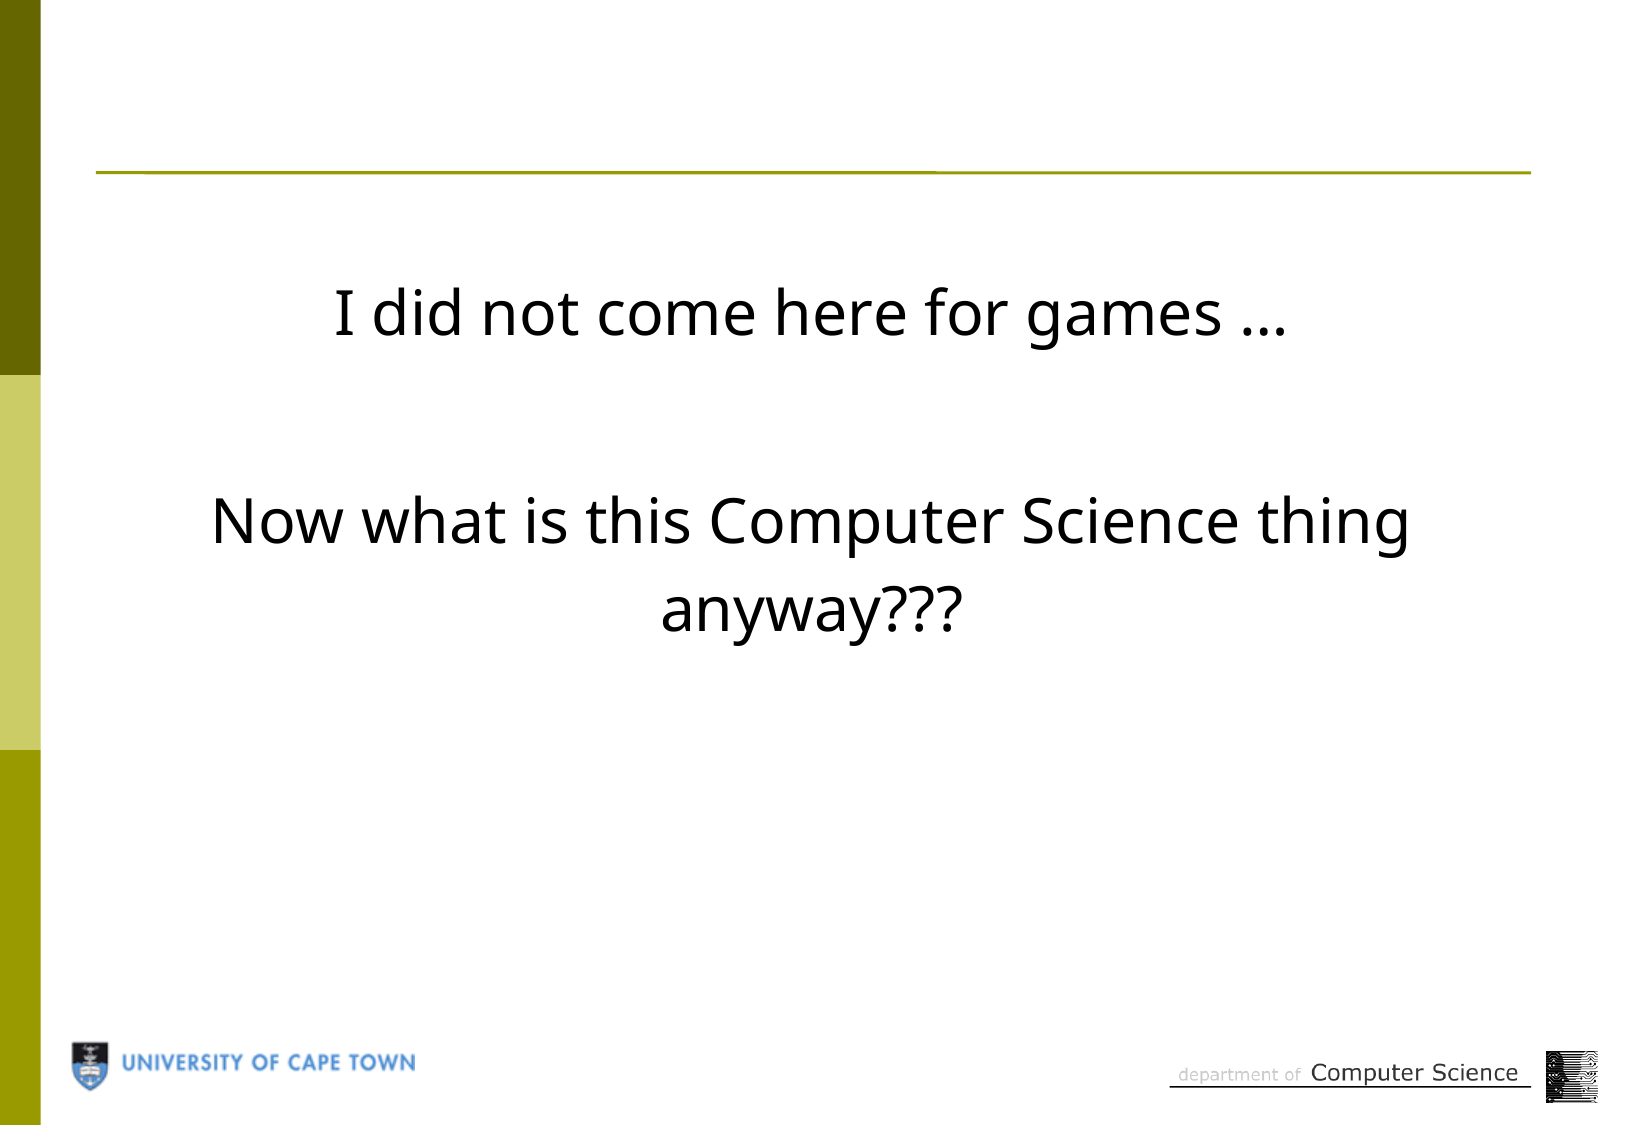

# I did not come here for games …
Now what is this Computer Science thing anyway???